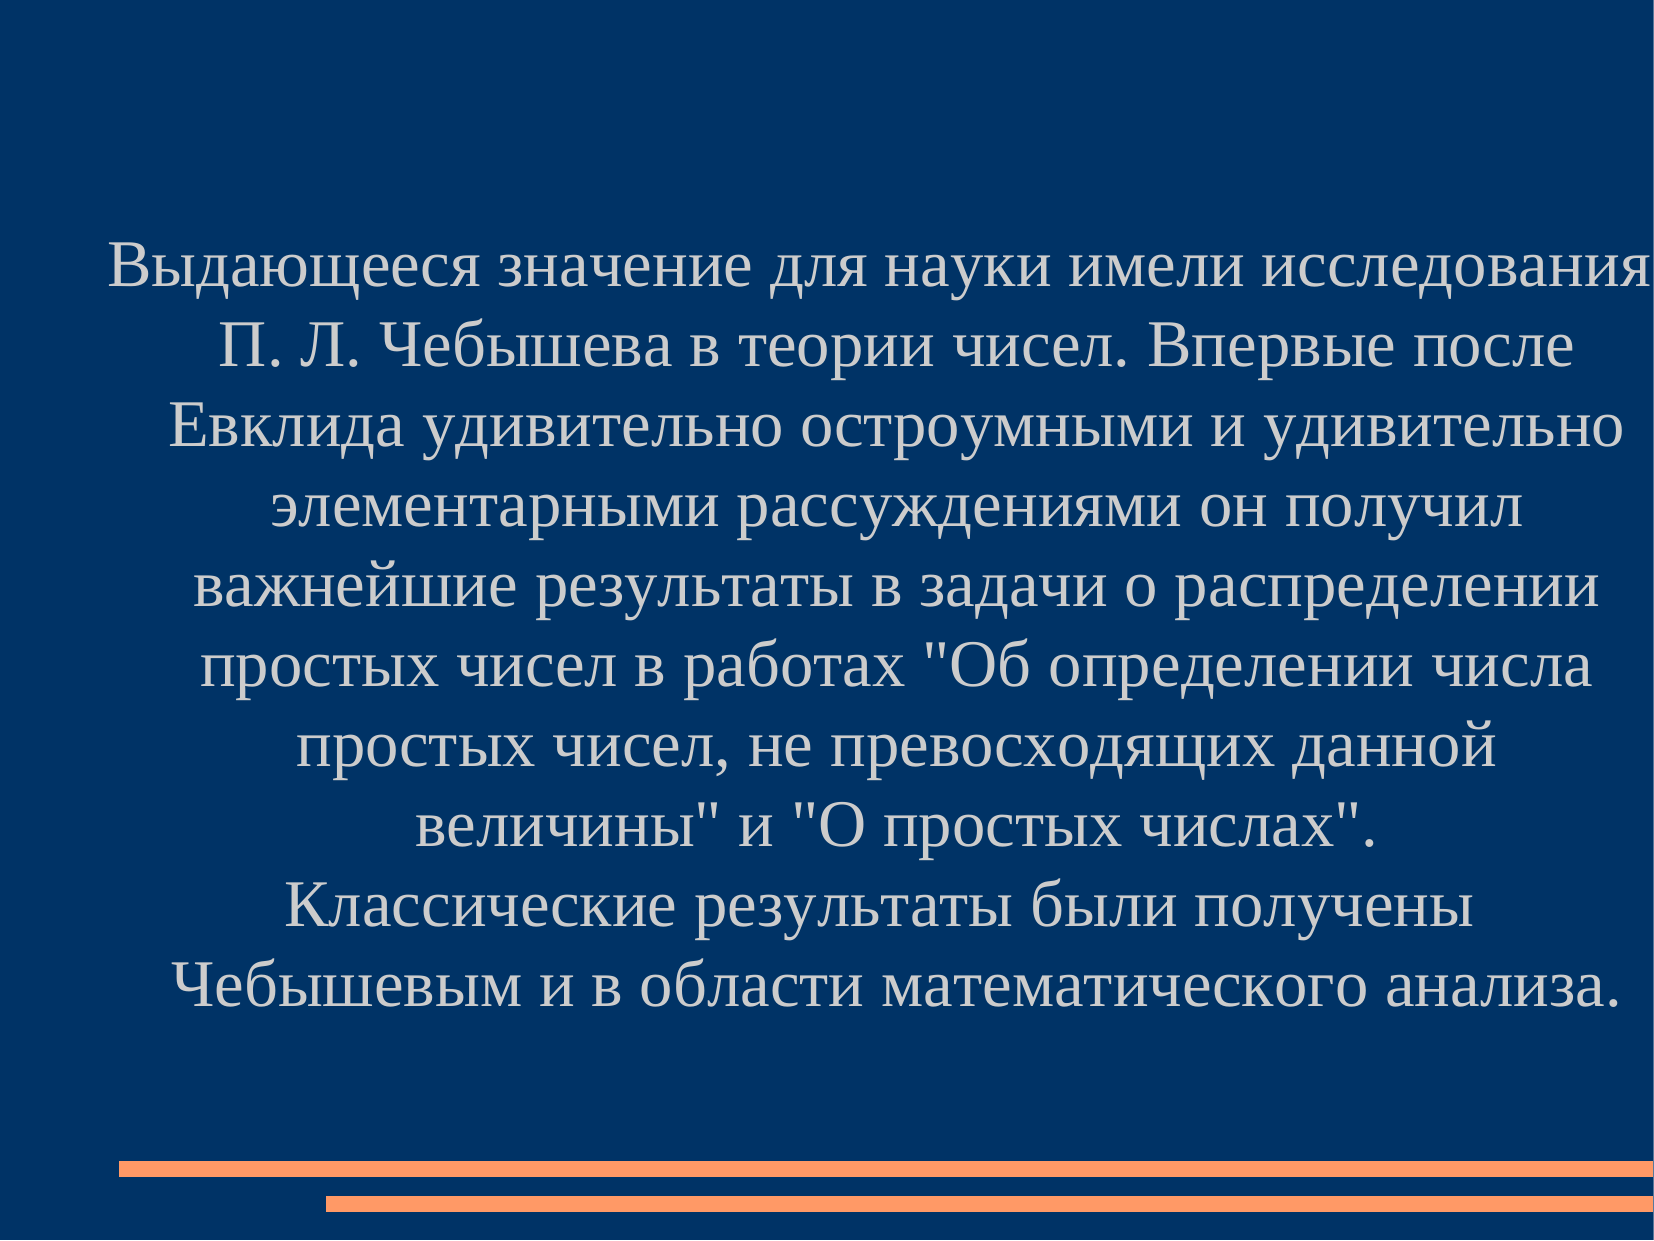

Выдающееся значение для науки имели исследования П. Л. Чебышева в теории чисел. Впервые после Евклида удивительно остроумными и удивительно элементарными рассуждениями он получил важнейшие результаты в задачи о распределении простых чисел в работах "Об определении числа простых чисел, не превосходящих данной величины" и "О простых числах".
Классические результаты были получены Чебышевым и в области математического анализа.
#